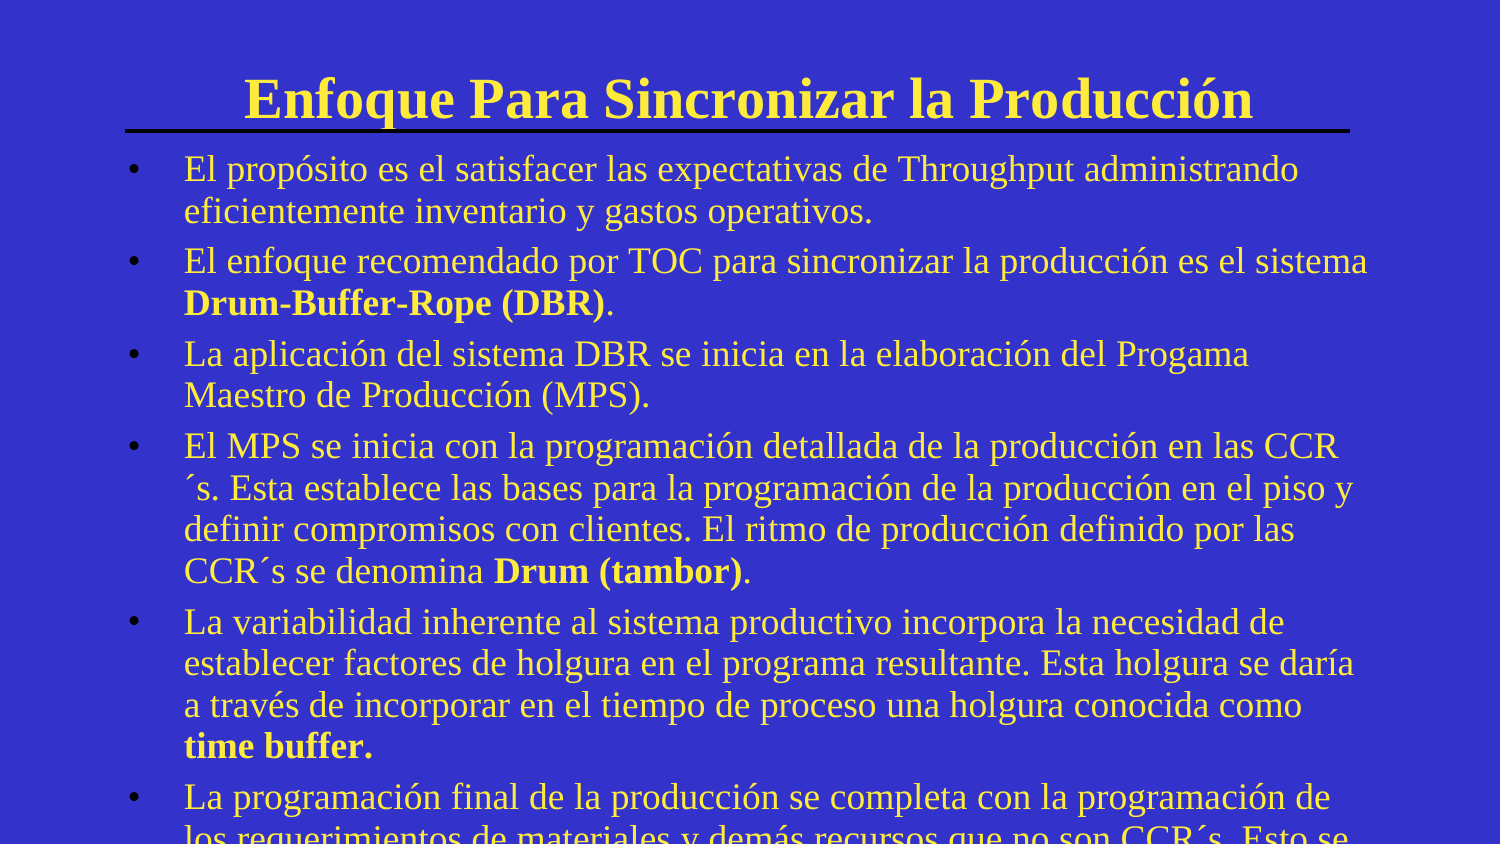

# Enfoque Para Sincronizar la Producción
El propósito es el satisfacer las expectativas de Throughput administrando eficientemente inventario y gastos operativos.
El enfoque recomendado por TOC para sincronizar la producción es el sistema Drum-Buffer-Rope (DBR).
La aplicación del sistema DBR se inicia en la elaboración del Progama Maestro de Producción (MPS).
El MPS se inicia con la programación detallada de la producción en las CCR´s. Esta establece las bases para la programación de la producción en el piso y definir compromisos con clientes. El ritmo de producción definido por las CCR´s se denomina Drum (tambor).
La variabilidad inherente al sistema productivo incorpora la necesidad de establecer factores de holgura en el programa resultante. Esta holgura se daría a través de incorporar en el tiempo de proceso una holgura conocida como time buffer.
La programación final de la producción se completa con la programación de los requerimientos de materiales y demás recursos que no son CCR´s. Esto se lleva a cabo a través de un procedimiento conocido como Rope.